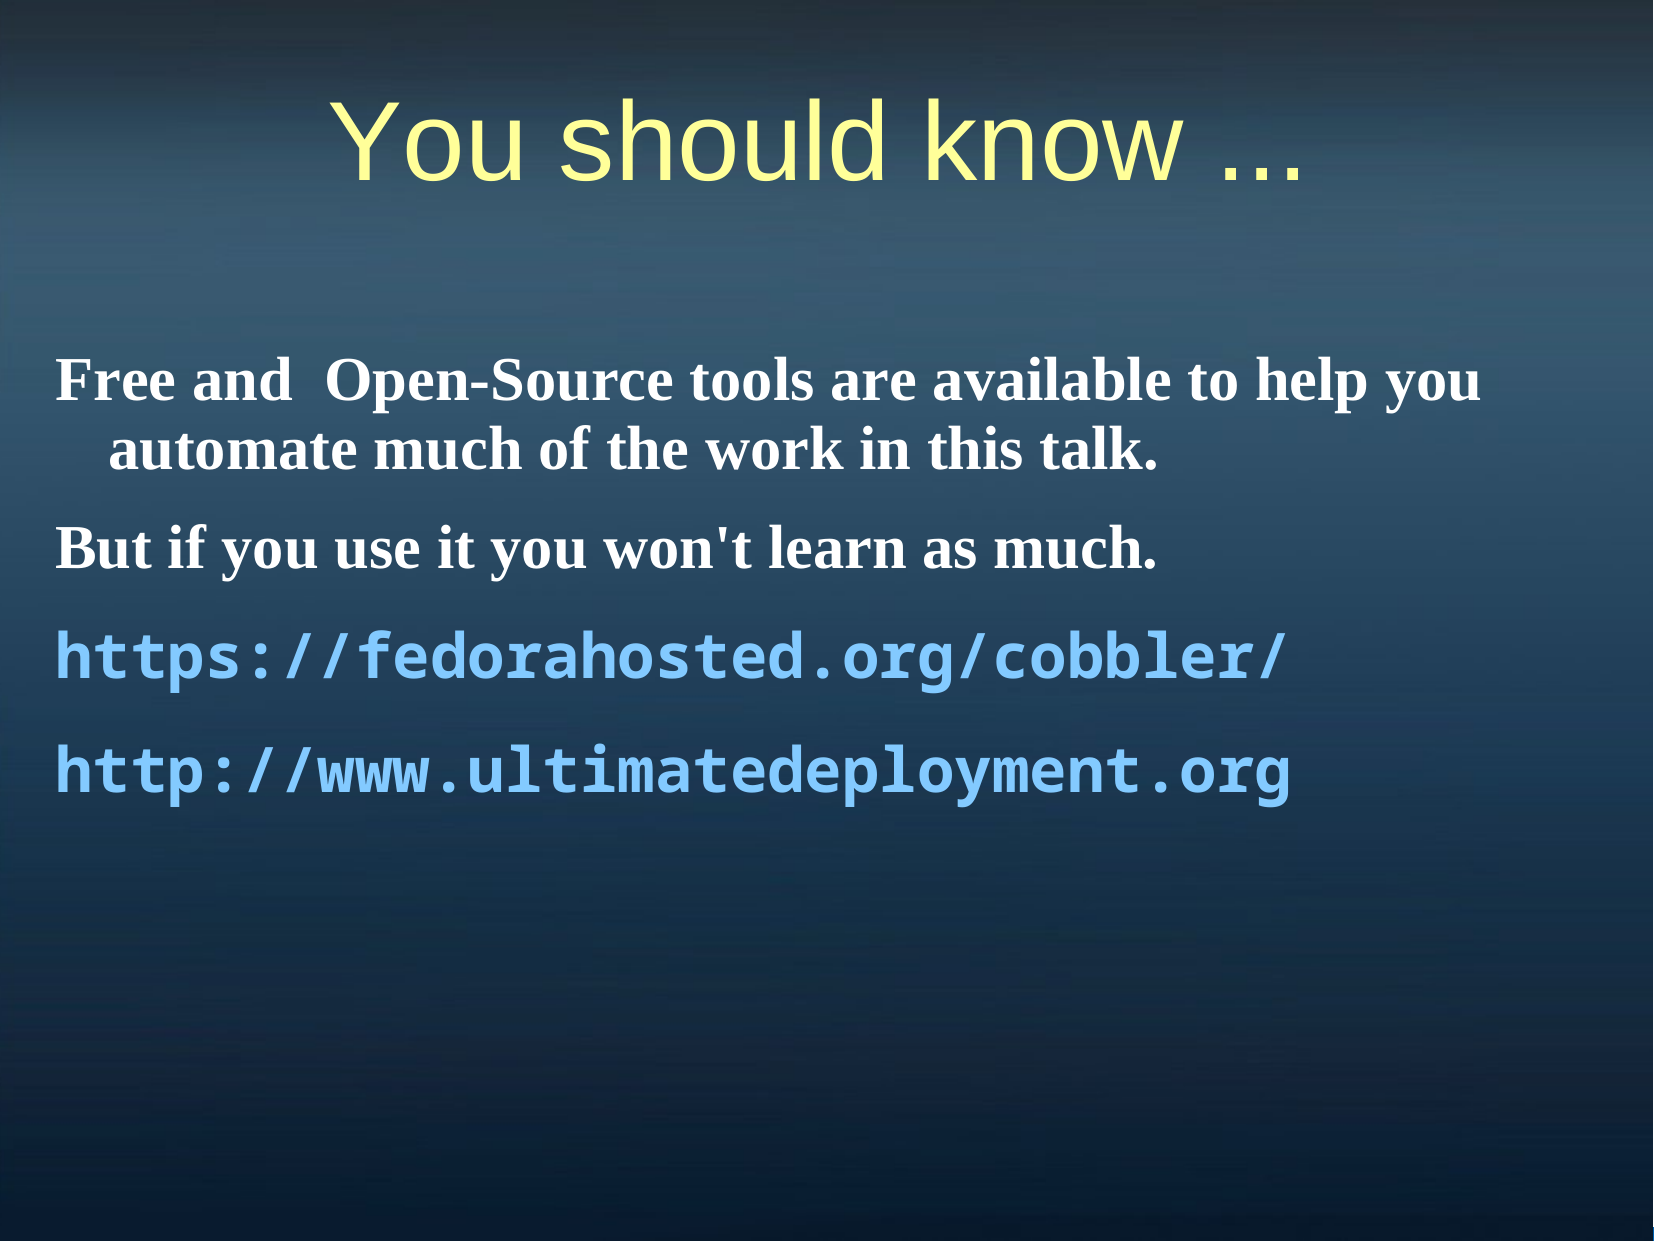

# You should know ...
Free and Open-Source tools are available to help you automate much of the work in this talk.
But if you use it you won't learn as much.
https://fedorahosted.org/cobbler/
http://www.ultimatedeployment.org